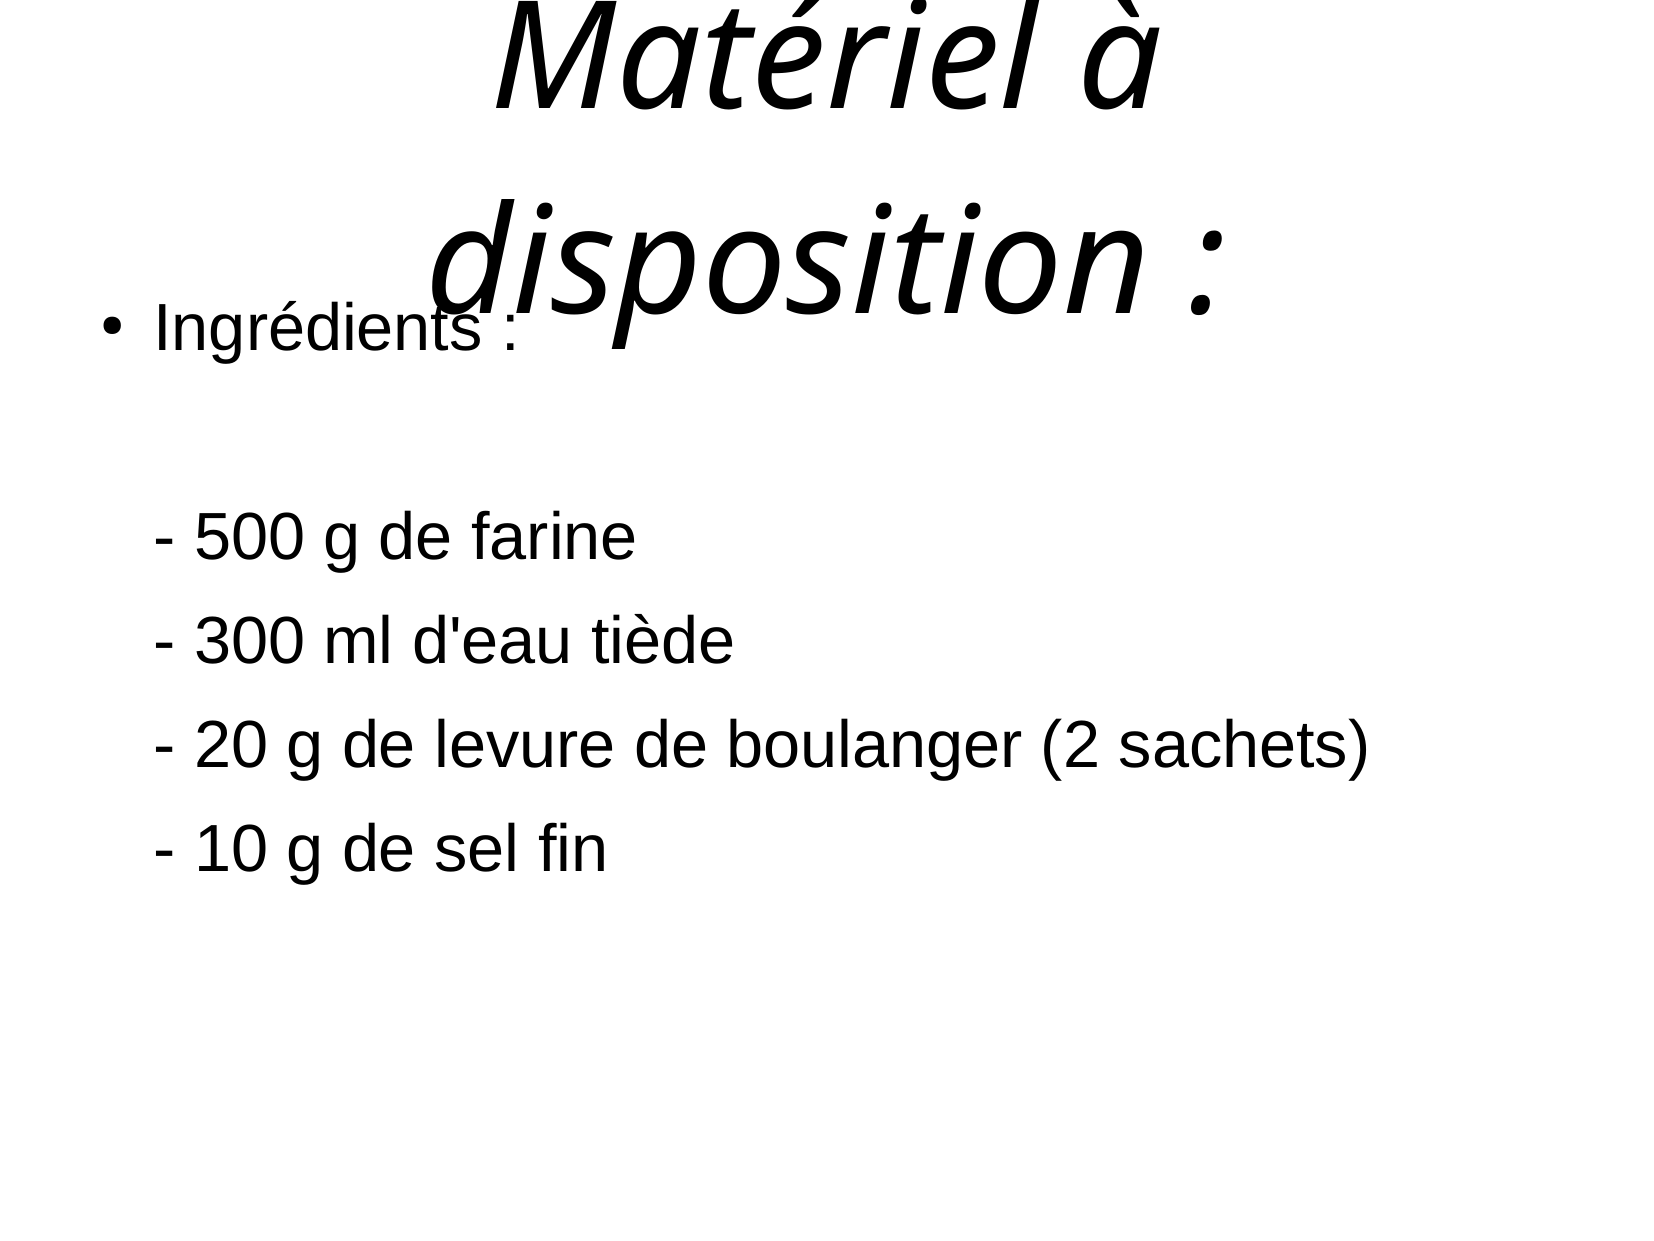

# Matériel à disposition :
Ingrédients :
- 500 g de farine
- 300 ml d'eau tiède
- 20 g de levure de boulanger (2 sachets)
- 10 g de sel fin